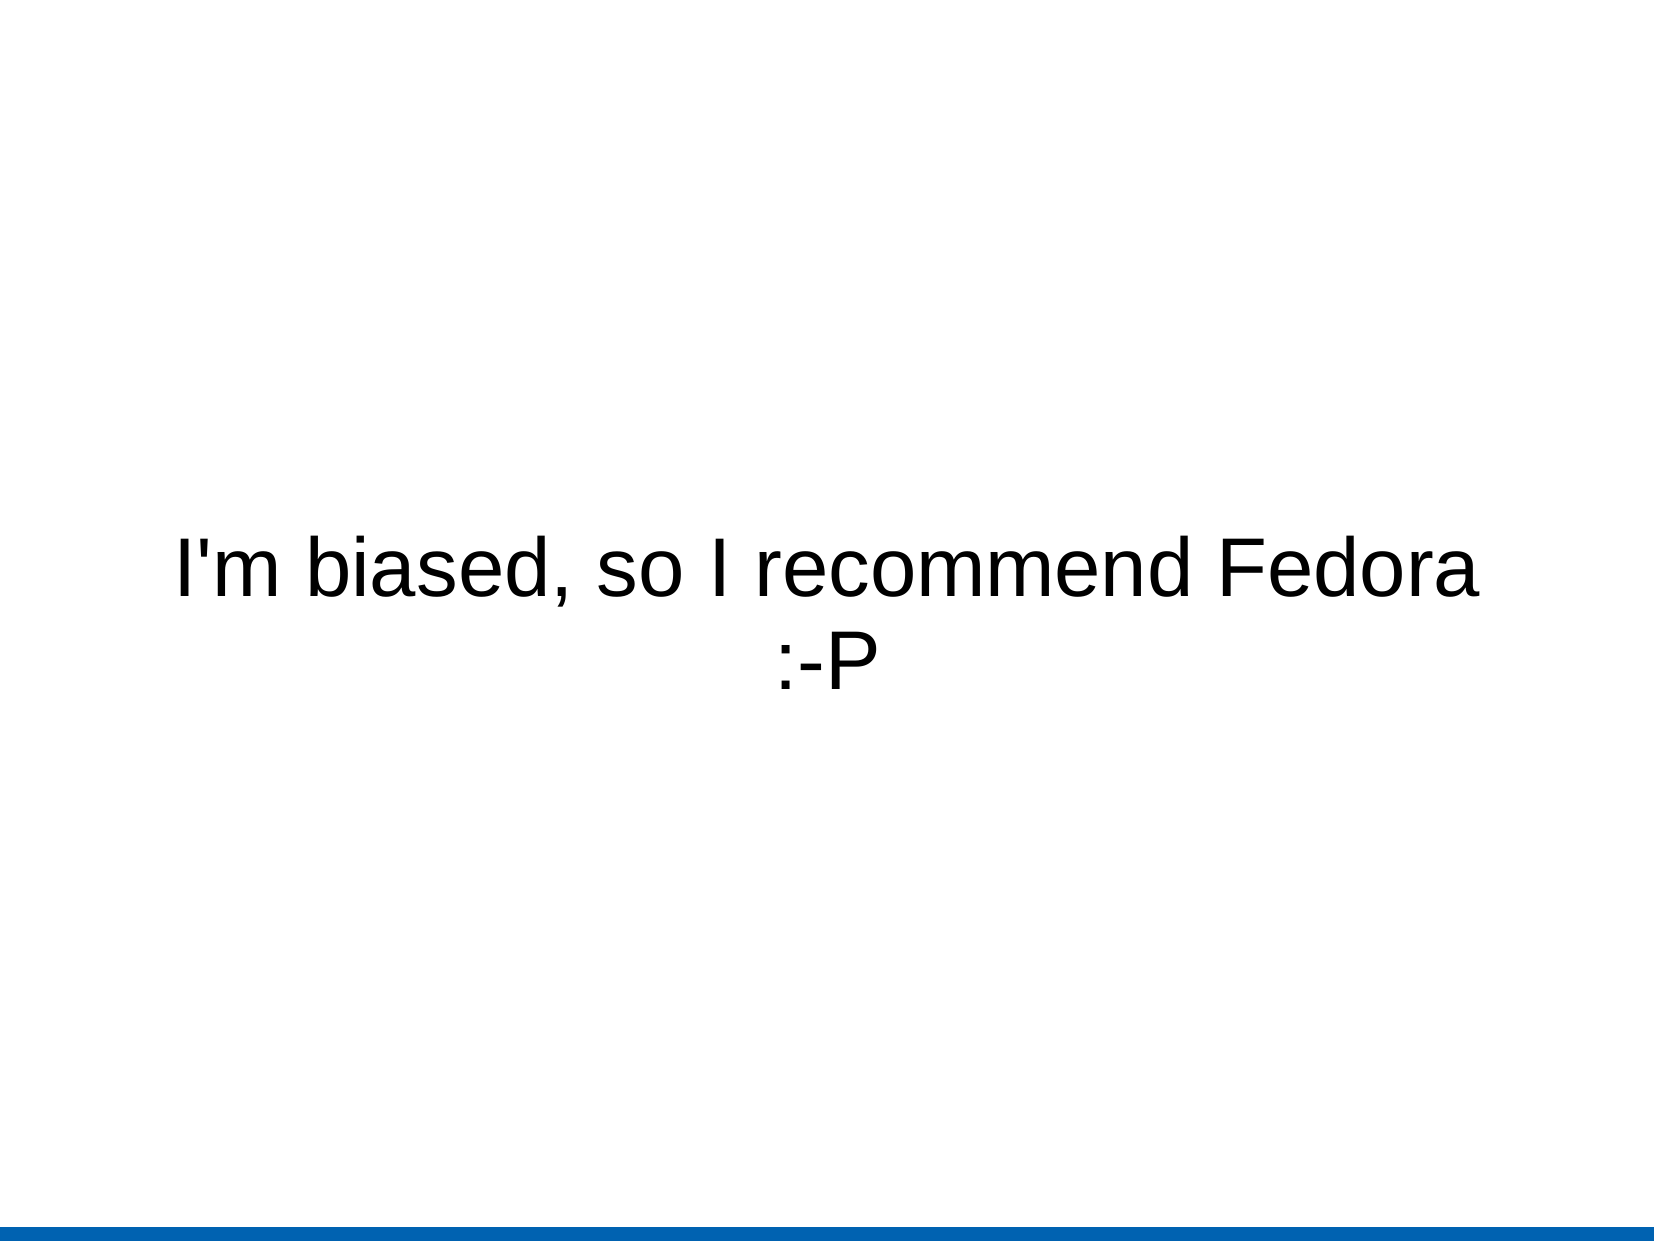

# I'm biased, so I recommend Fedora
:-P